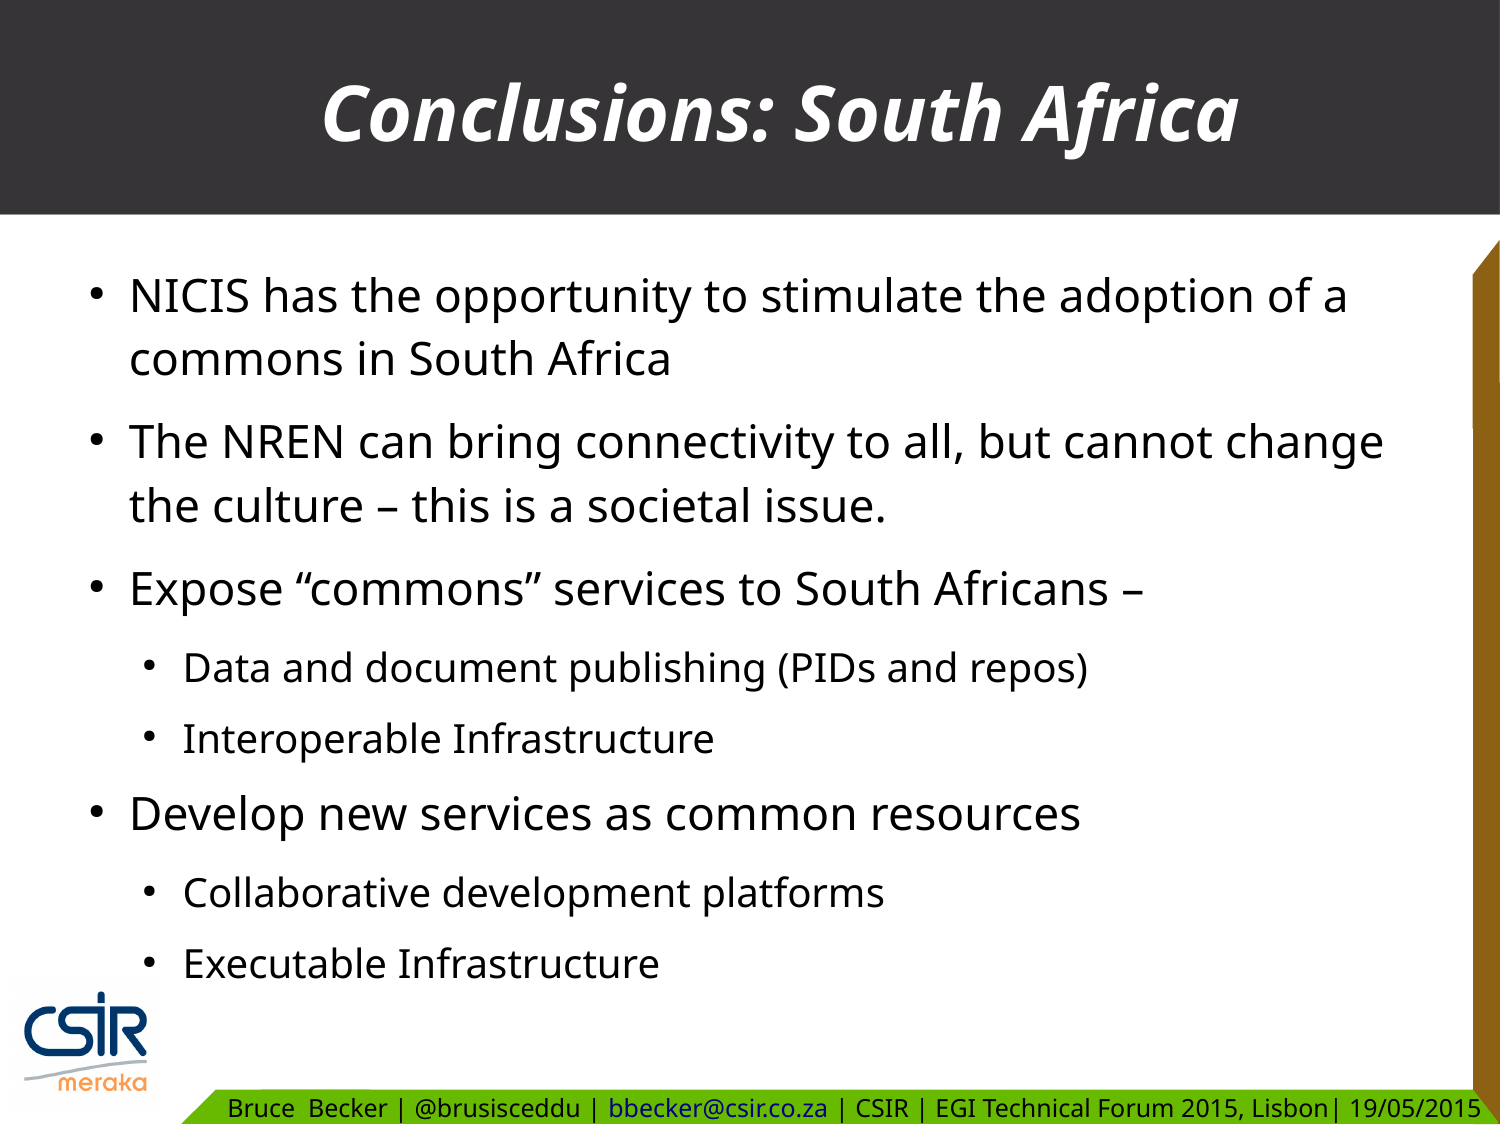

# Conclusions: South Africa
NICIS has the opportunity to stimulate the adoption of a commons in South Africa
The NREN can bring connectivity to all, but cannot change the culture – this is a societal issue.
Expose “commons” services to South Africans –
Data and document publishing (PIDs and repos)
Interoperable Infrastructure
Develop new services as common resources
Collaborative development platforms
Executable Infrastructure